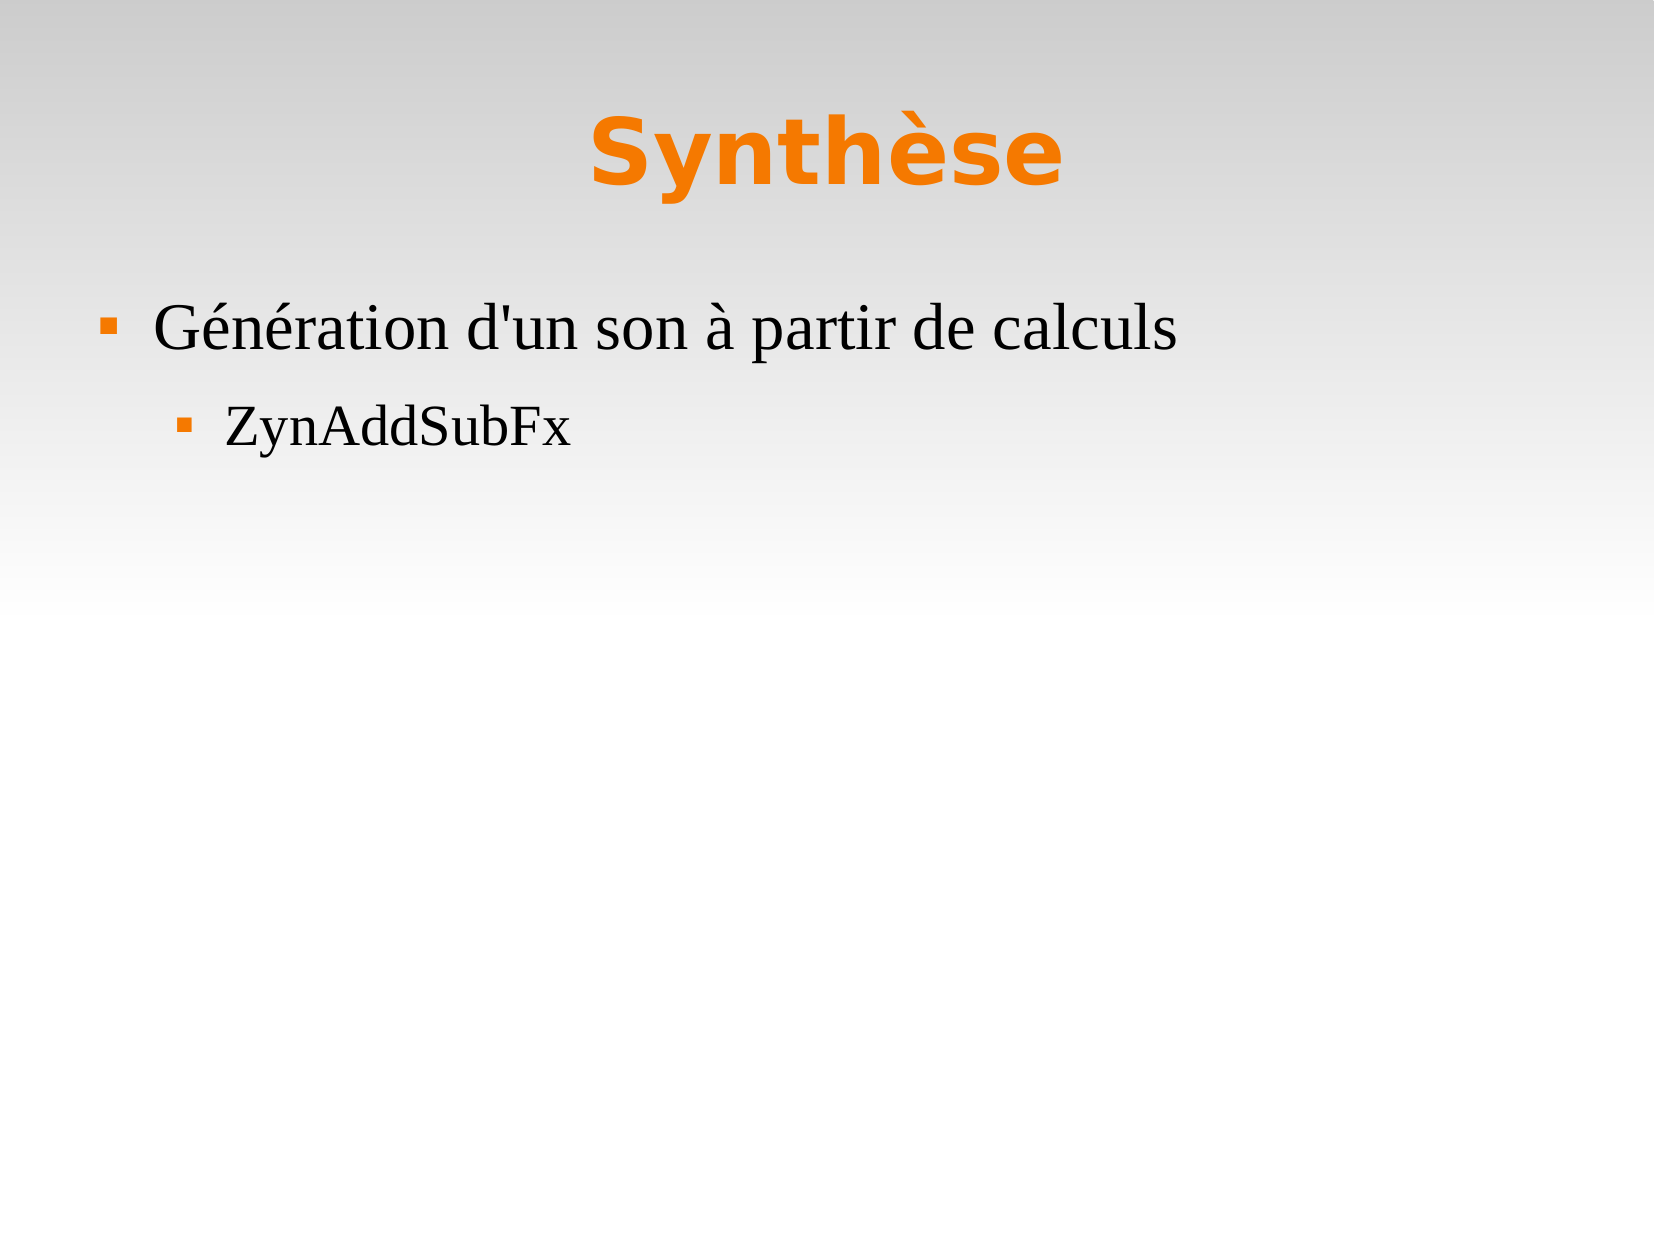

# Synthèse
Génération d'un son à partir de calculs
ZynAddSubFx